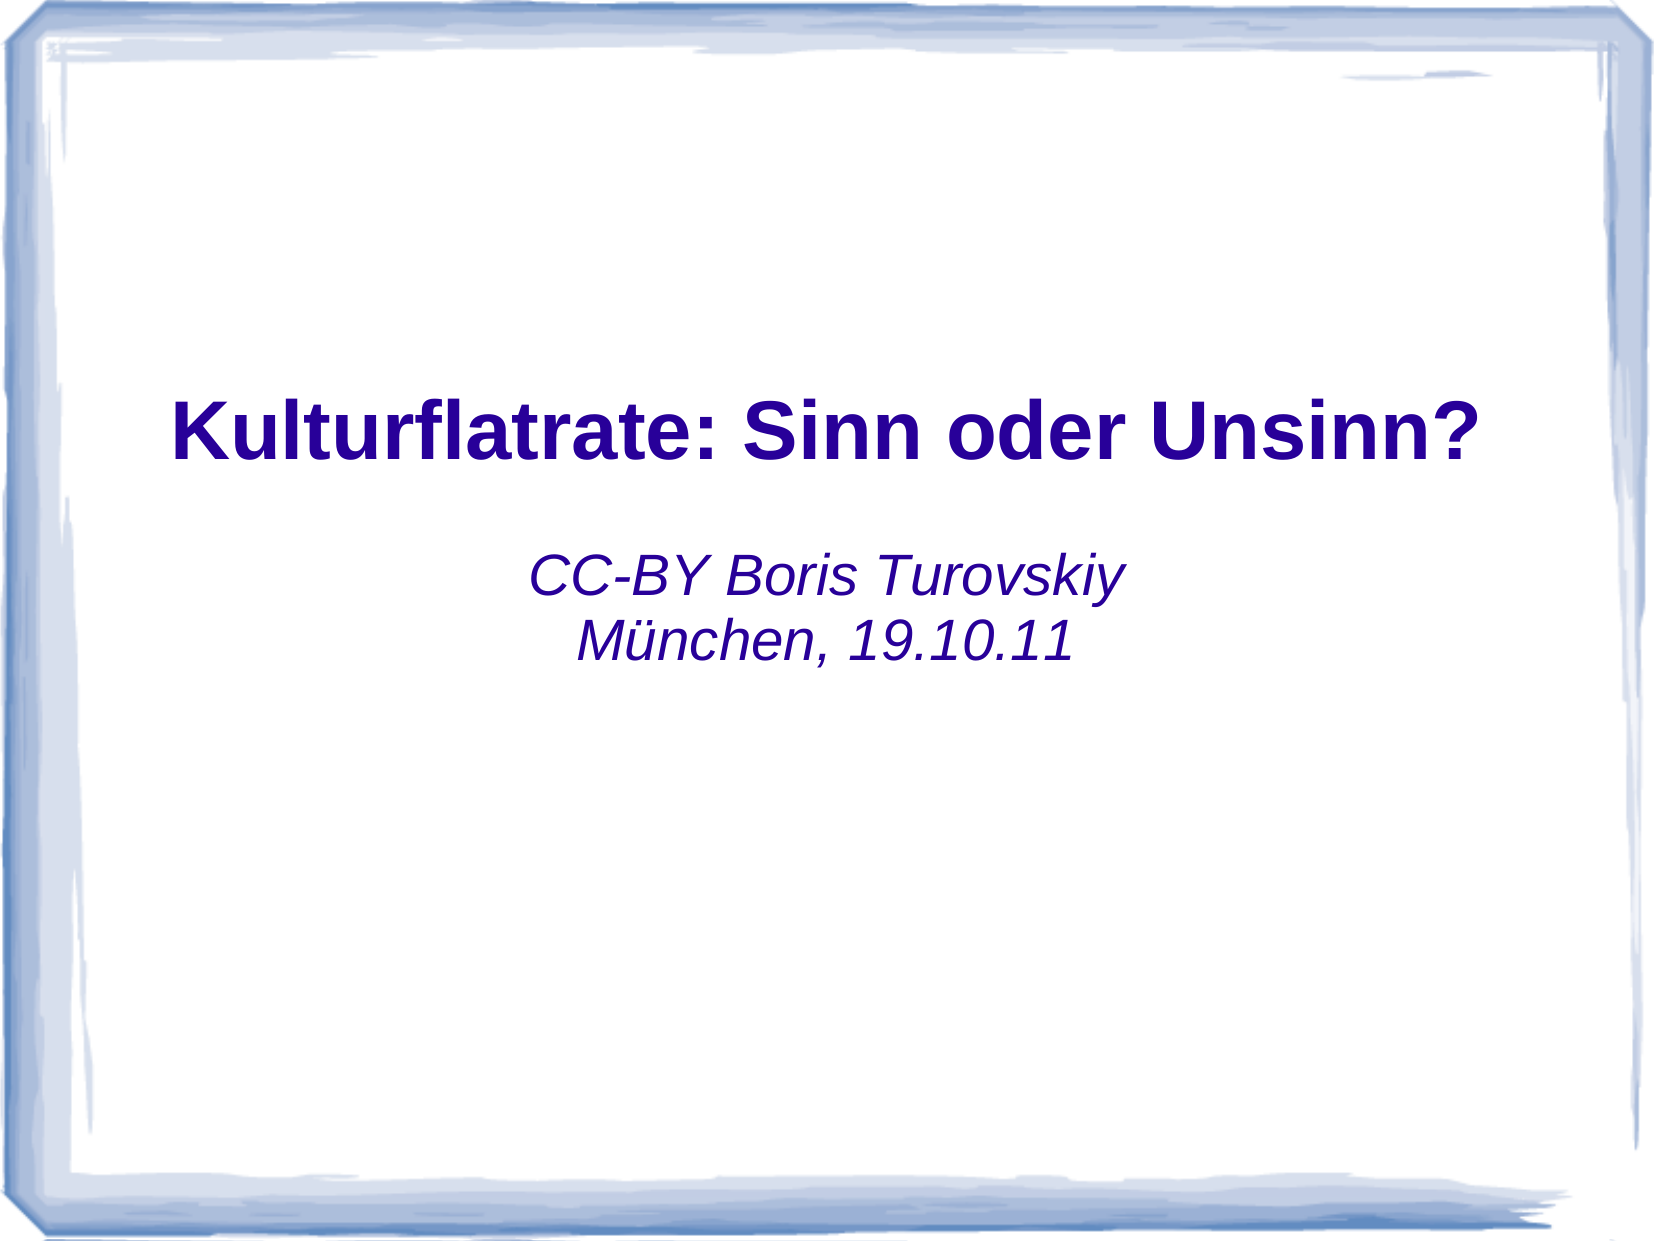

Kulturflatrate: Sinn oder Unsinn?
CC-BY Boris Turovskiy
München, 19.10.11